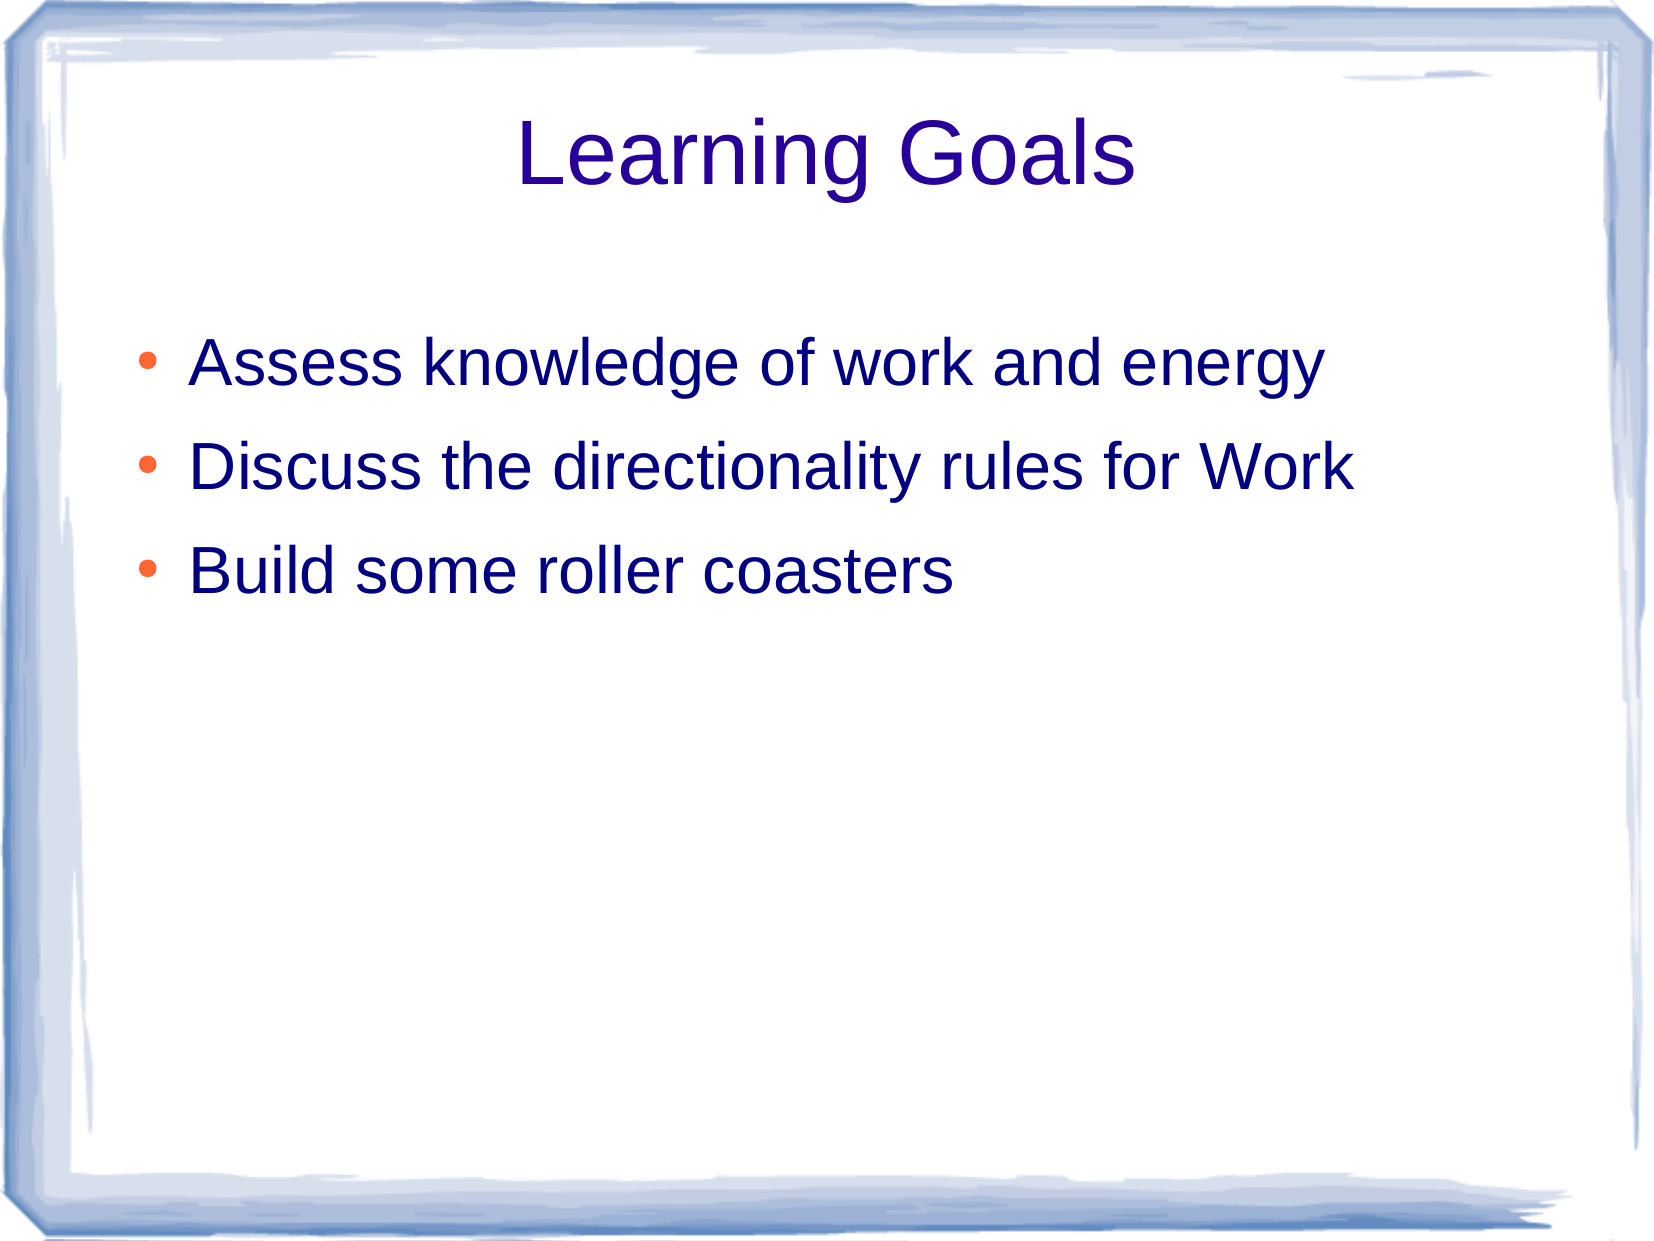

# Learning Goals
Assess knowledge of work and energy
Discuss the directionality rules for Work
Build some roller coasters